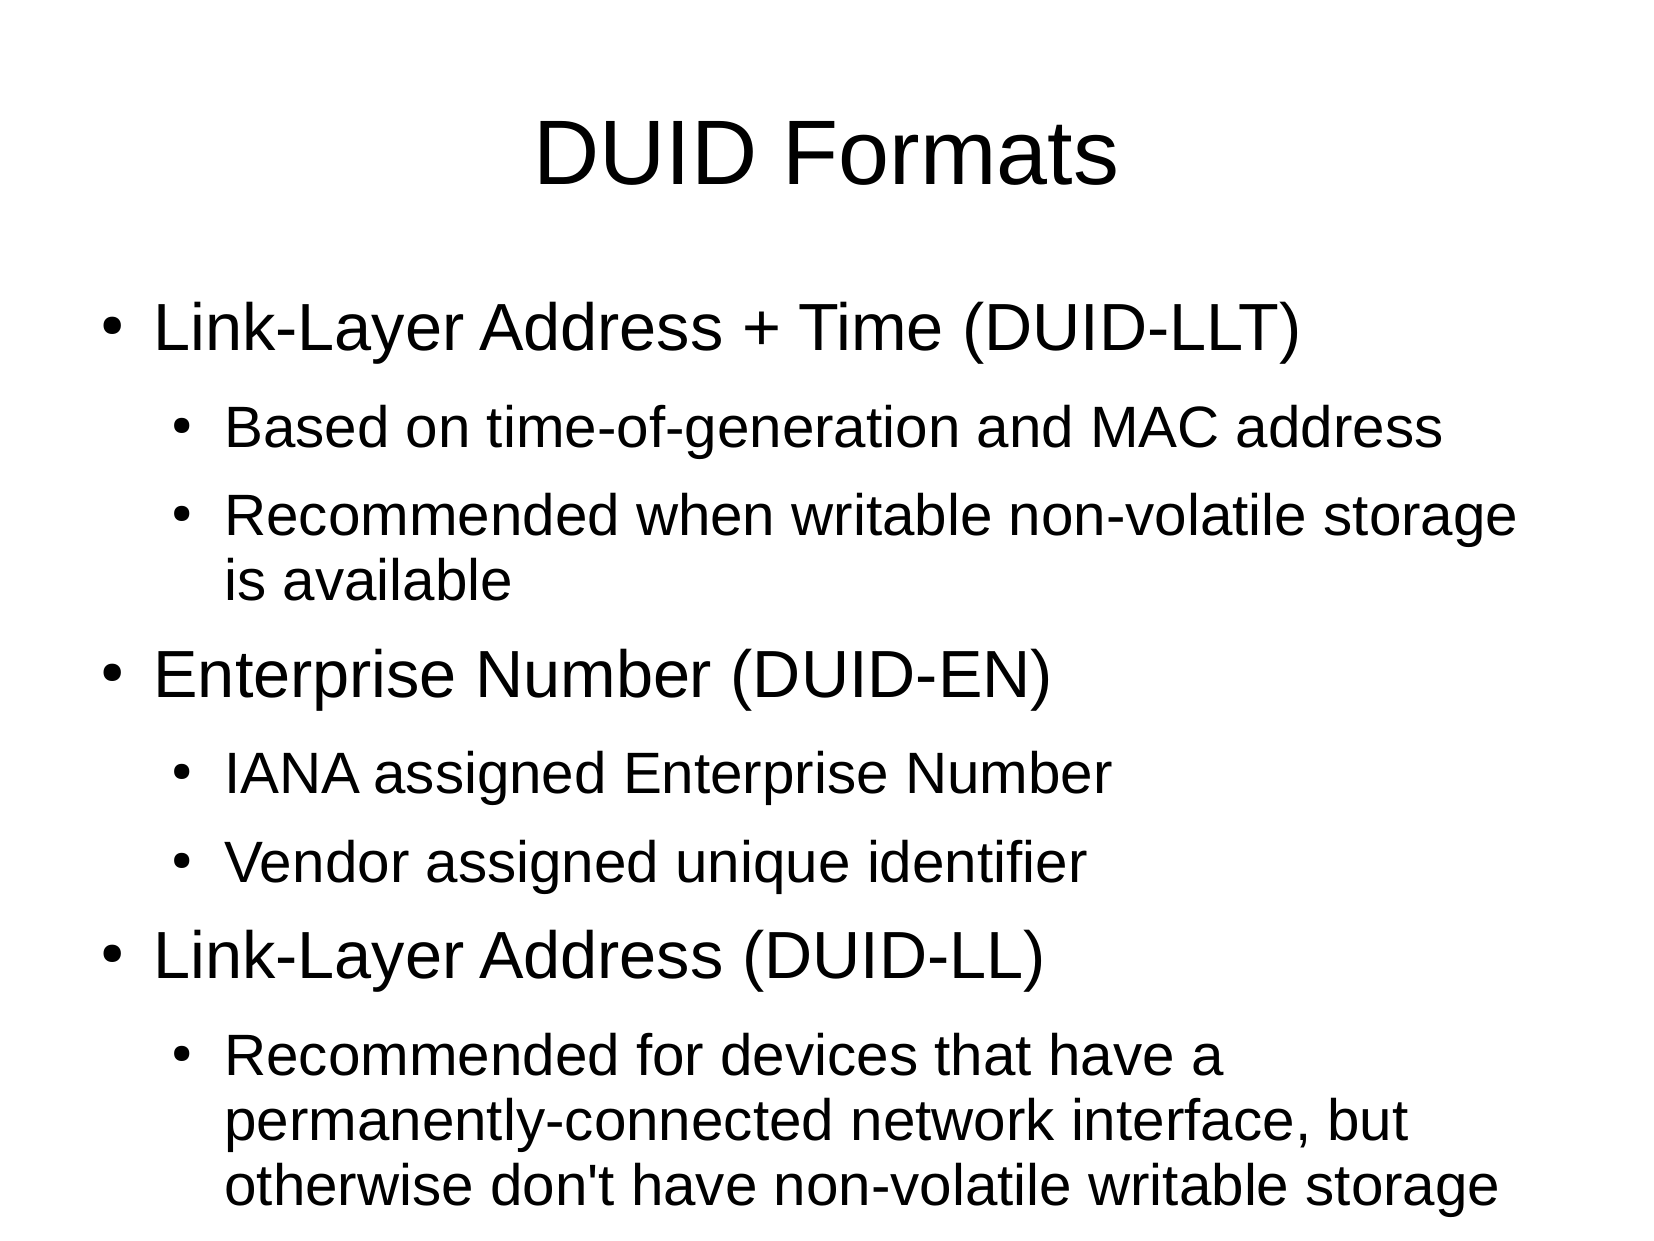

# DUID Formats
Link-Layer Address + Time (DUID-LLT)
Based on time-of-generation and MAC address
Recommended when writable non-volatile storage is available
Enterprise Number (DUID-EN)
IANA assigned Enterprise Number
Vendor assigned unique identifier
Link-Layer Address (DUID-LL)
Recommended for devices that have a permanently-connected network interface, but otherwise don't have non-volatile writable storage